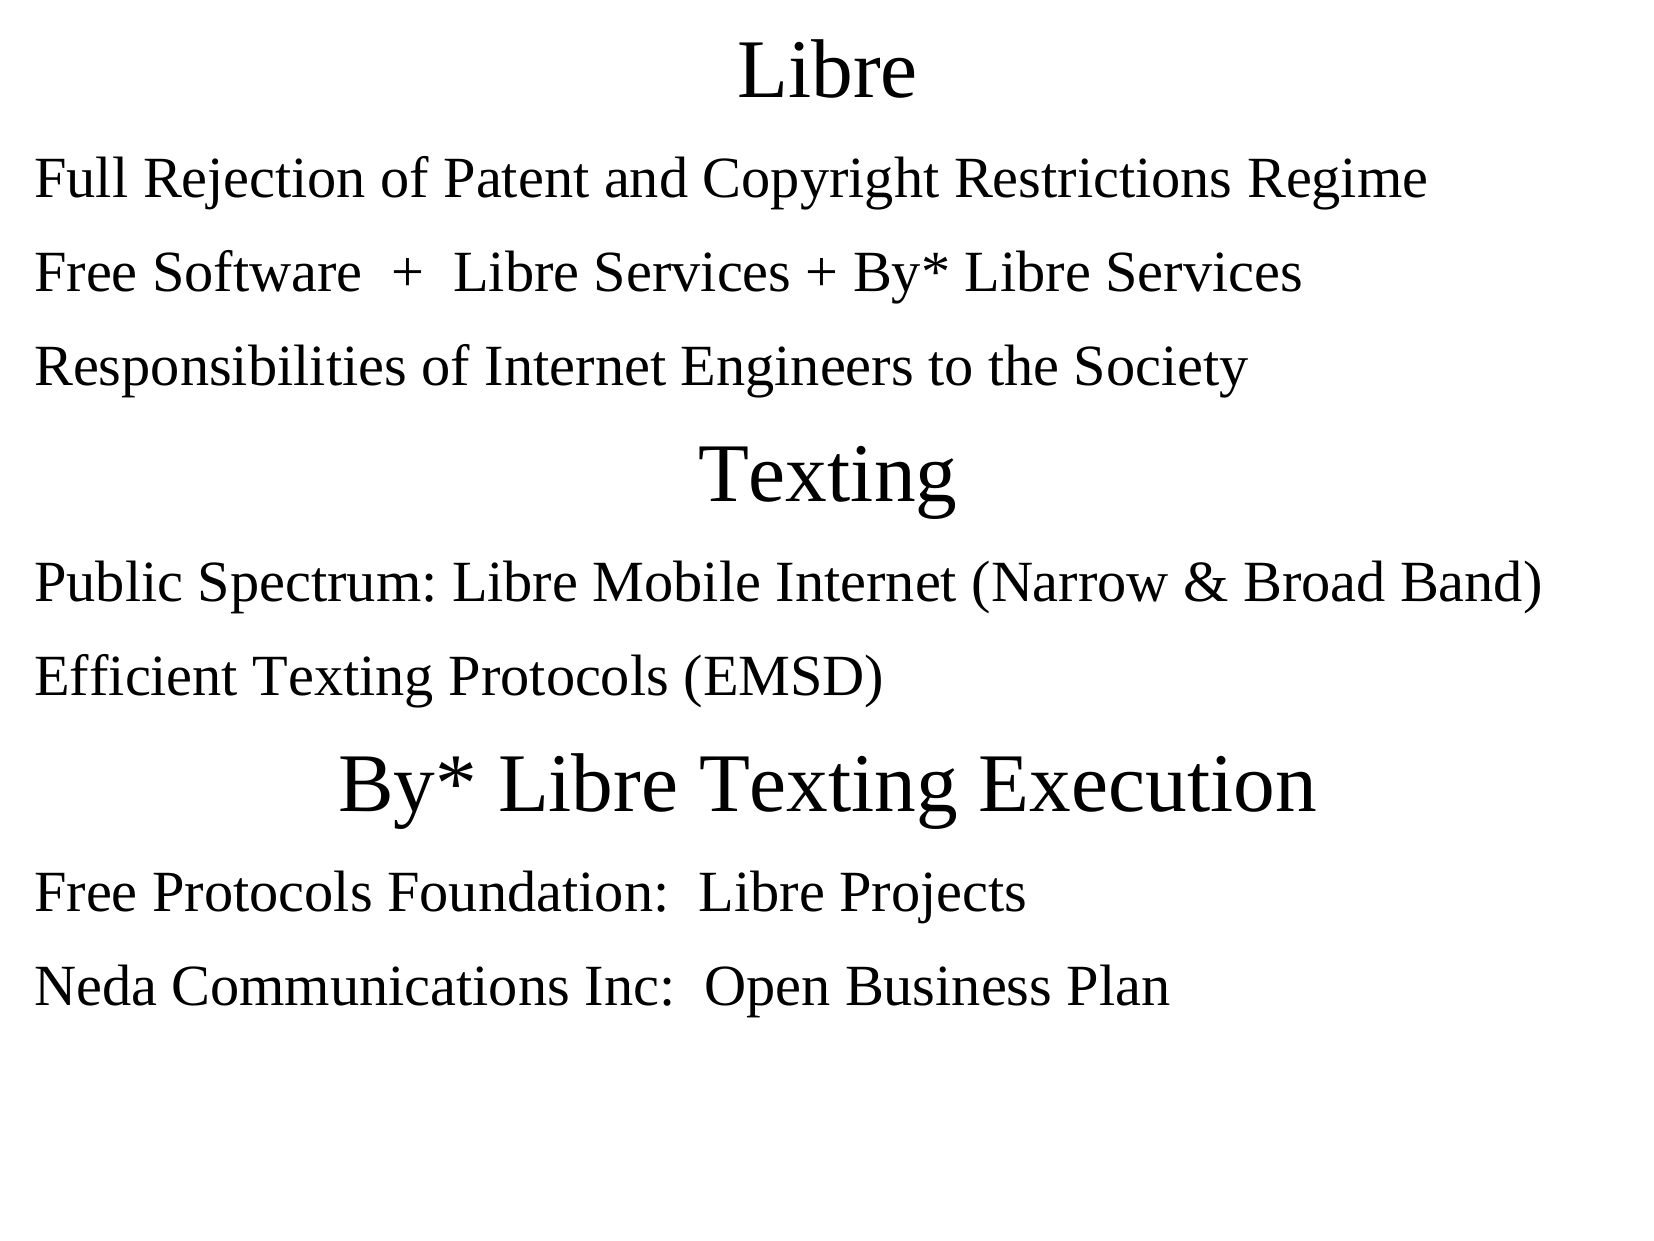

# Libre
Full Rejection of Patent and Copyright Restrictions Regime
Free Software + Libre Services + By* Libre Services
Responsibilities of Internet Engineers to the Society
Texting
Public Spectrum: Libre Mobile Internet (Narrow & Broad Band)
Efficient Texting Protocols (EMSD)
By* Libre Texting Execution
Free Protocols Foundation: Libre Projects
Neda Communications Inc: Open Business Plan